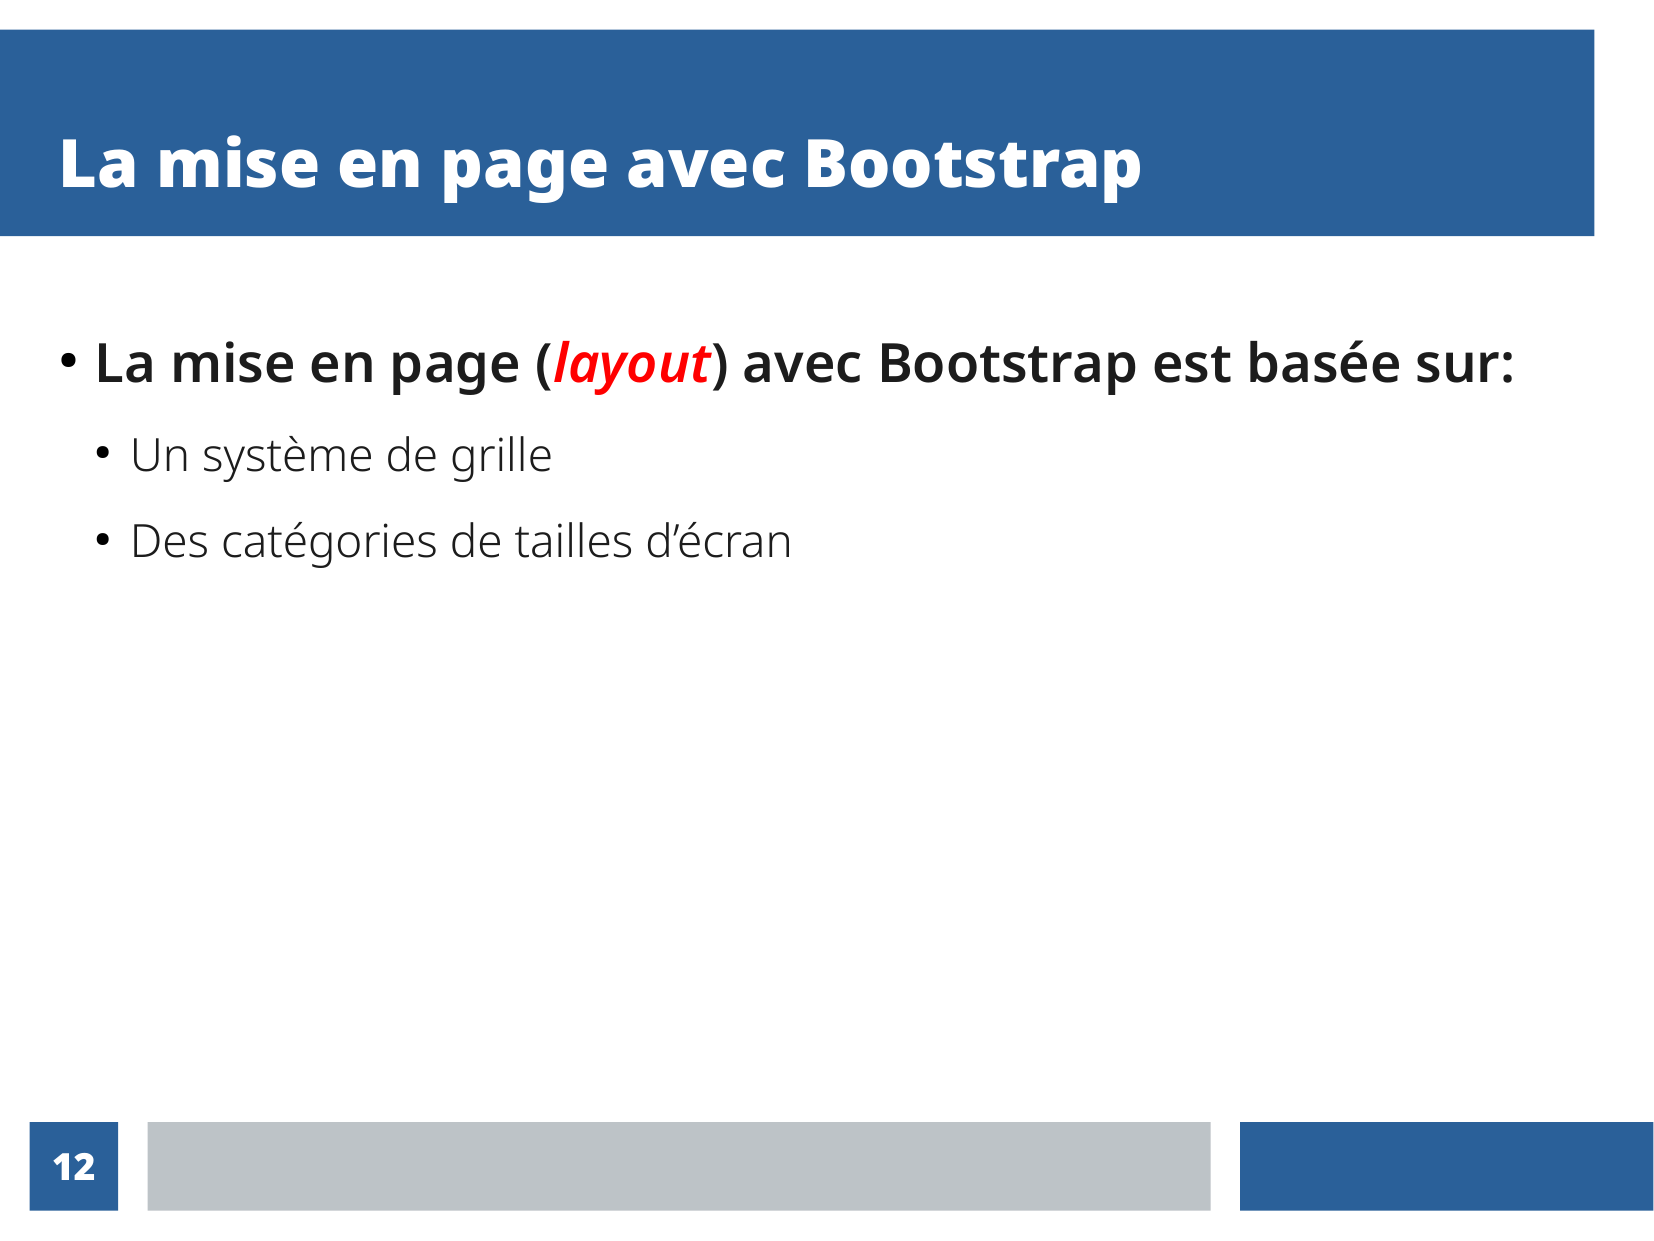

# La mise en page avec Bootstrap
La mise en page (layout) avec Bootstrap est basée sur:
Un système de grille
Des catégories de tailles d’écran
12